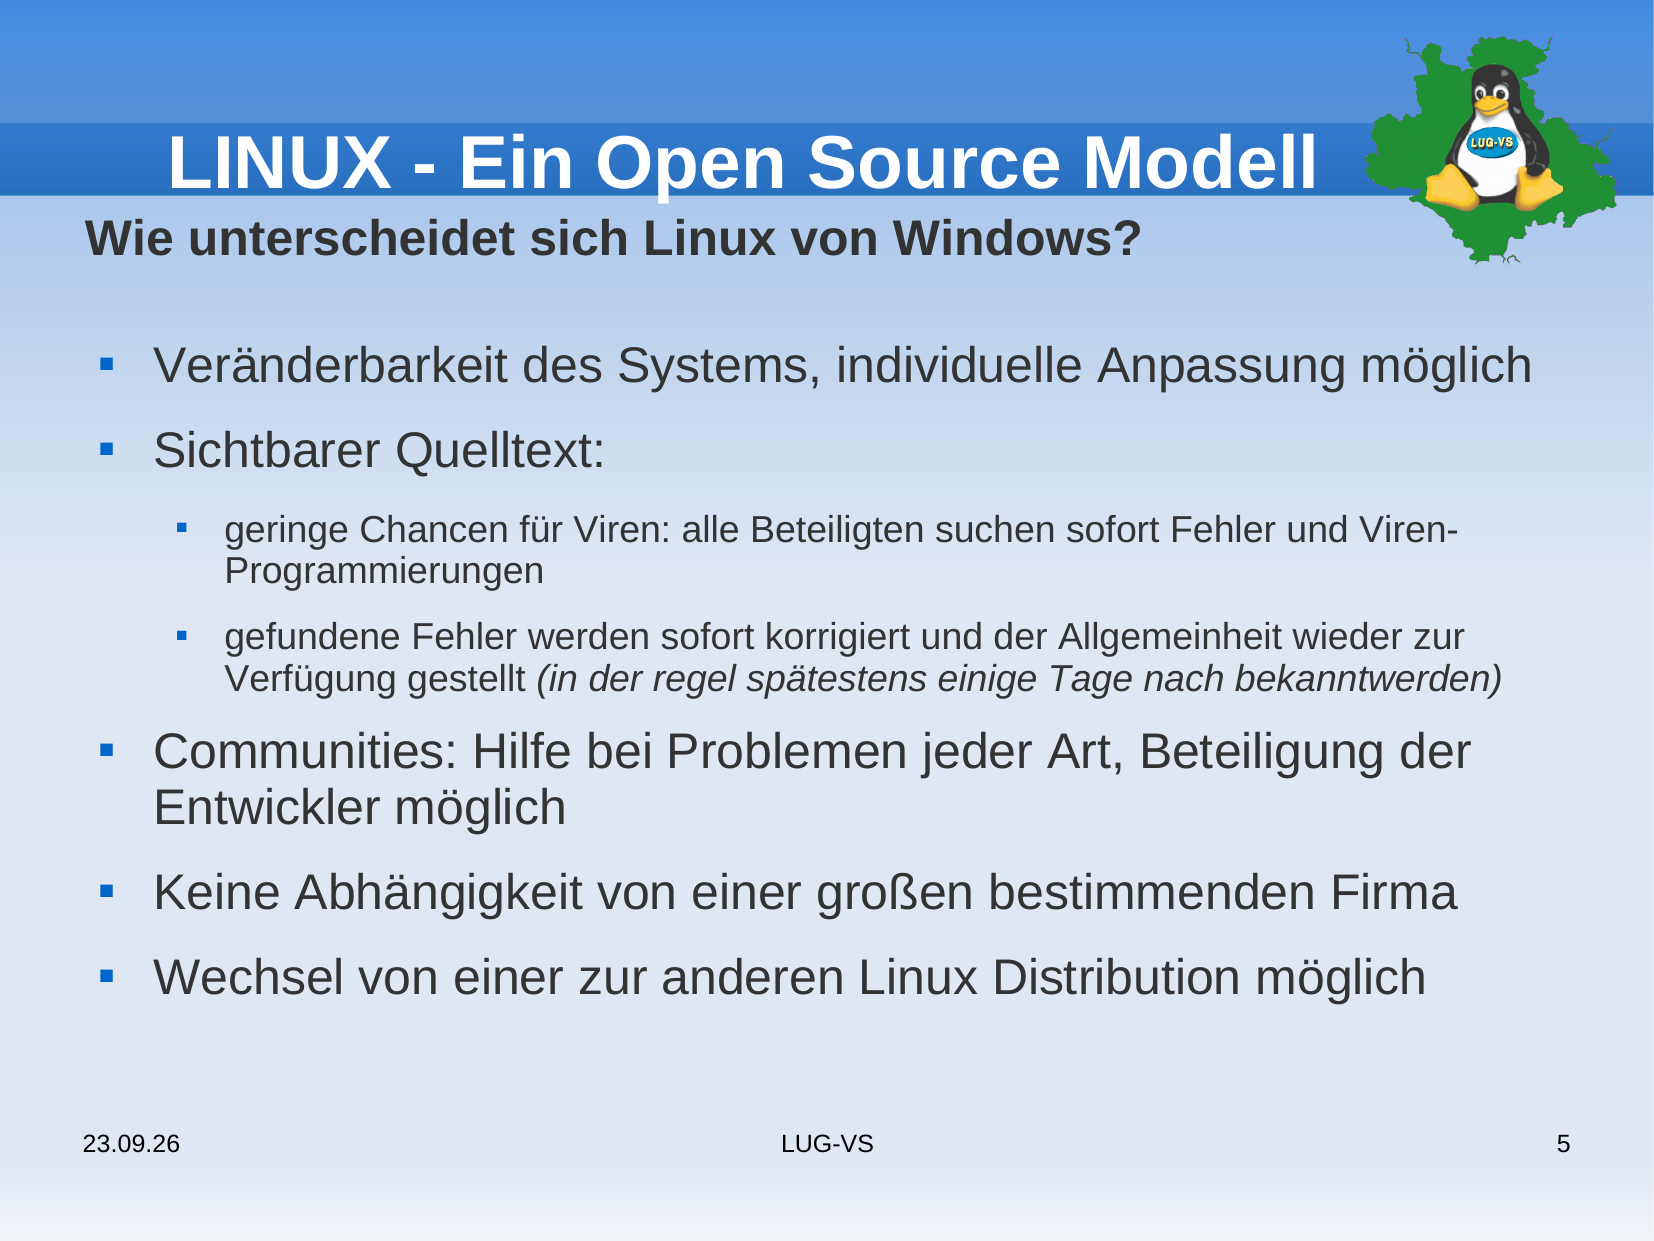

# LINUX - Ein Open Source Modell
Wie unterscheidet sich Linux von Windows?
Veränderbarkeit des Systems, individuelle Anpassung möglich
Sichtbarer Quelltext:
geringe Chancen für Viren: alle Beteiligten suchen sofort Fehler und Viren-Programmierungen
gefundene Fehler werden sofort korrigiert und der Allgemeinheit wieder zur Verfügung gestellt (in der regel spätestens einige Tage nach bekanntwerden)
Communities: Hilfe bei Problemen jeder Art, Beteiligung der Entwickler möglich
Keine Abhängigkeit von einer großen bestimmenden Firma
Wechsel von einer zur anderen Linux Distribution möglich
LUG-VS
5